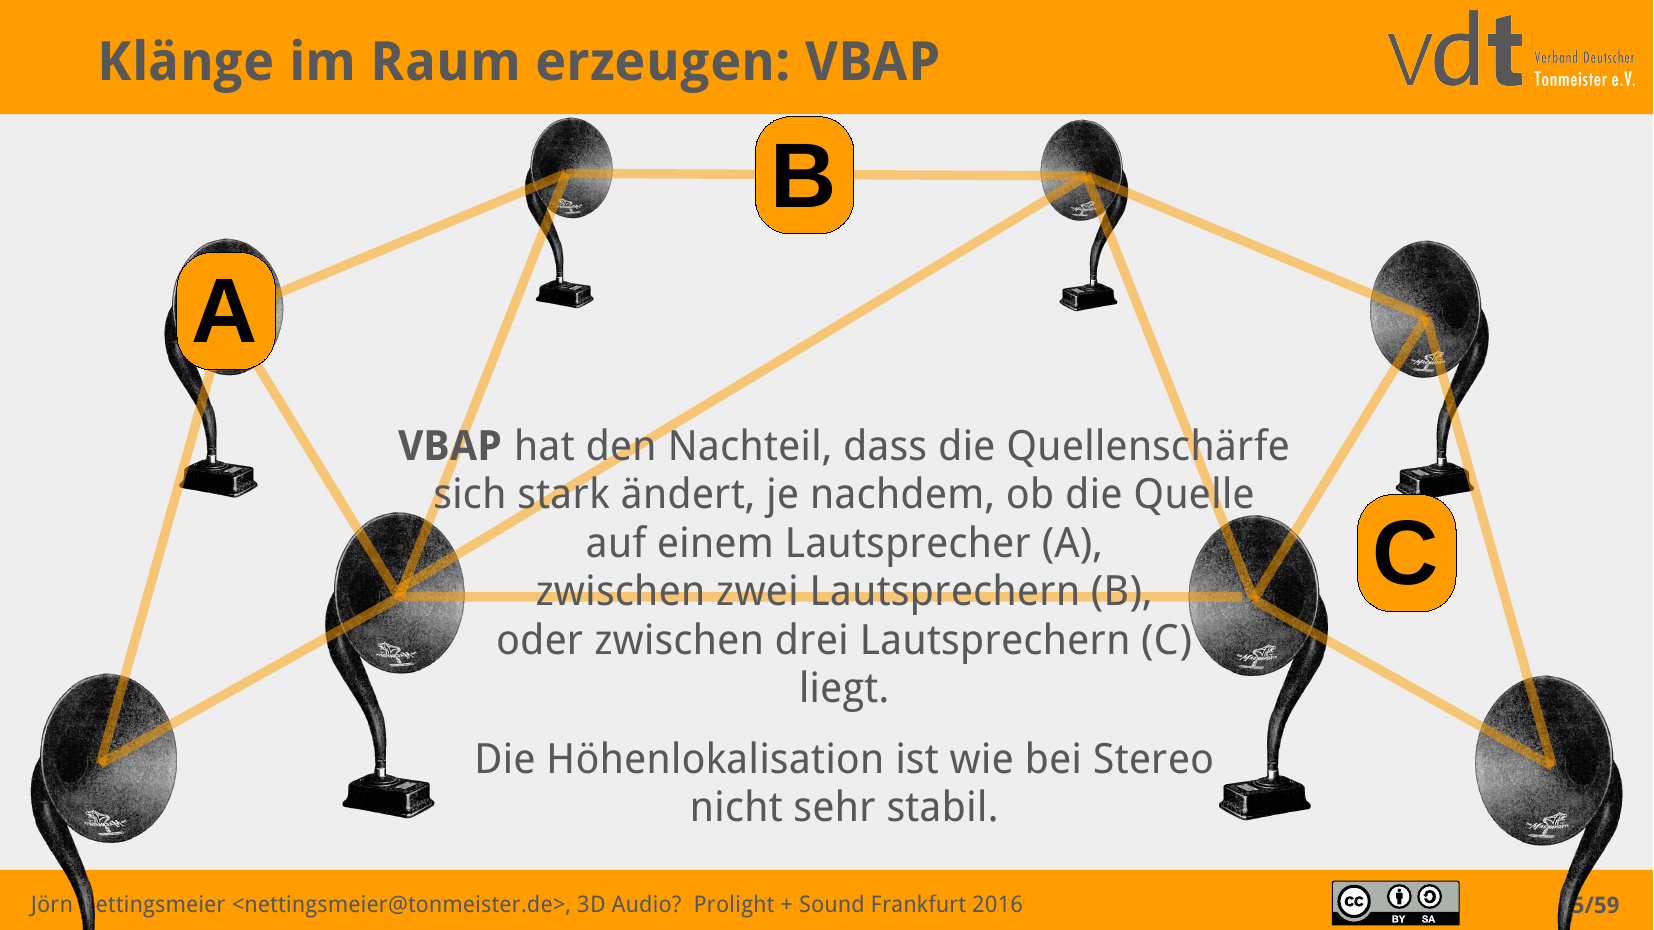

# Klänge im Raum erzeugen: VBAP
B
A
VBAP hat den Nachteil, dass die Quellenschärfe
sich stark ändert, je nachdem, ob die Quelle
auf einem Lautsprecher (A),
zwischen zwei Lautsprechern (B),
oder zwischen drei Lautsprechern (C)
liegt.
Die Höhenlokalisation ist wie bei Stereo
nicht sehr stabil.
C